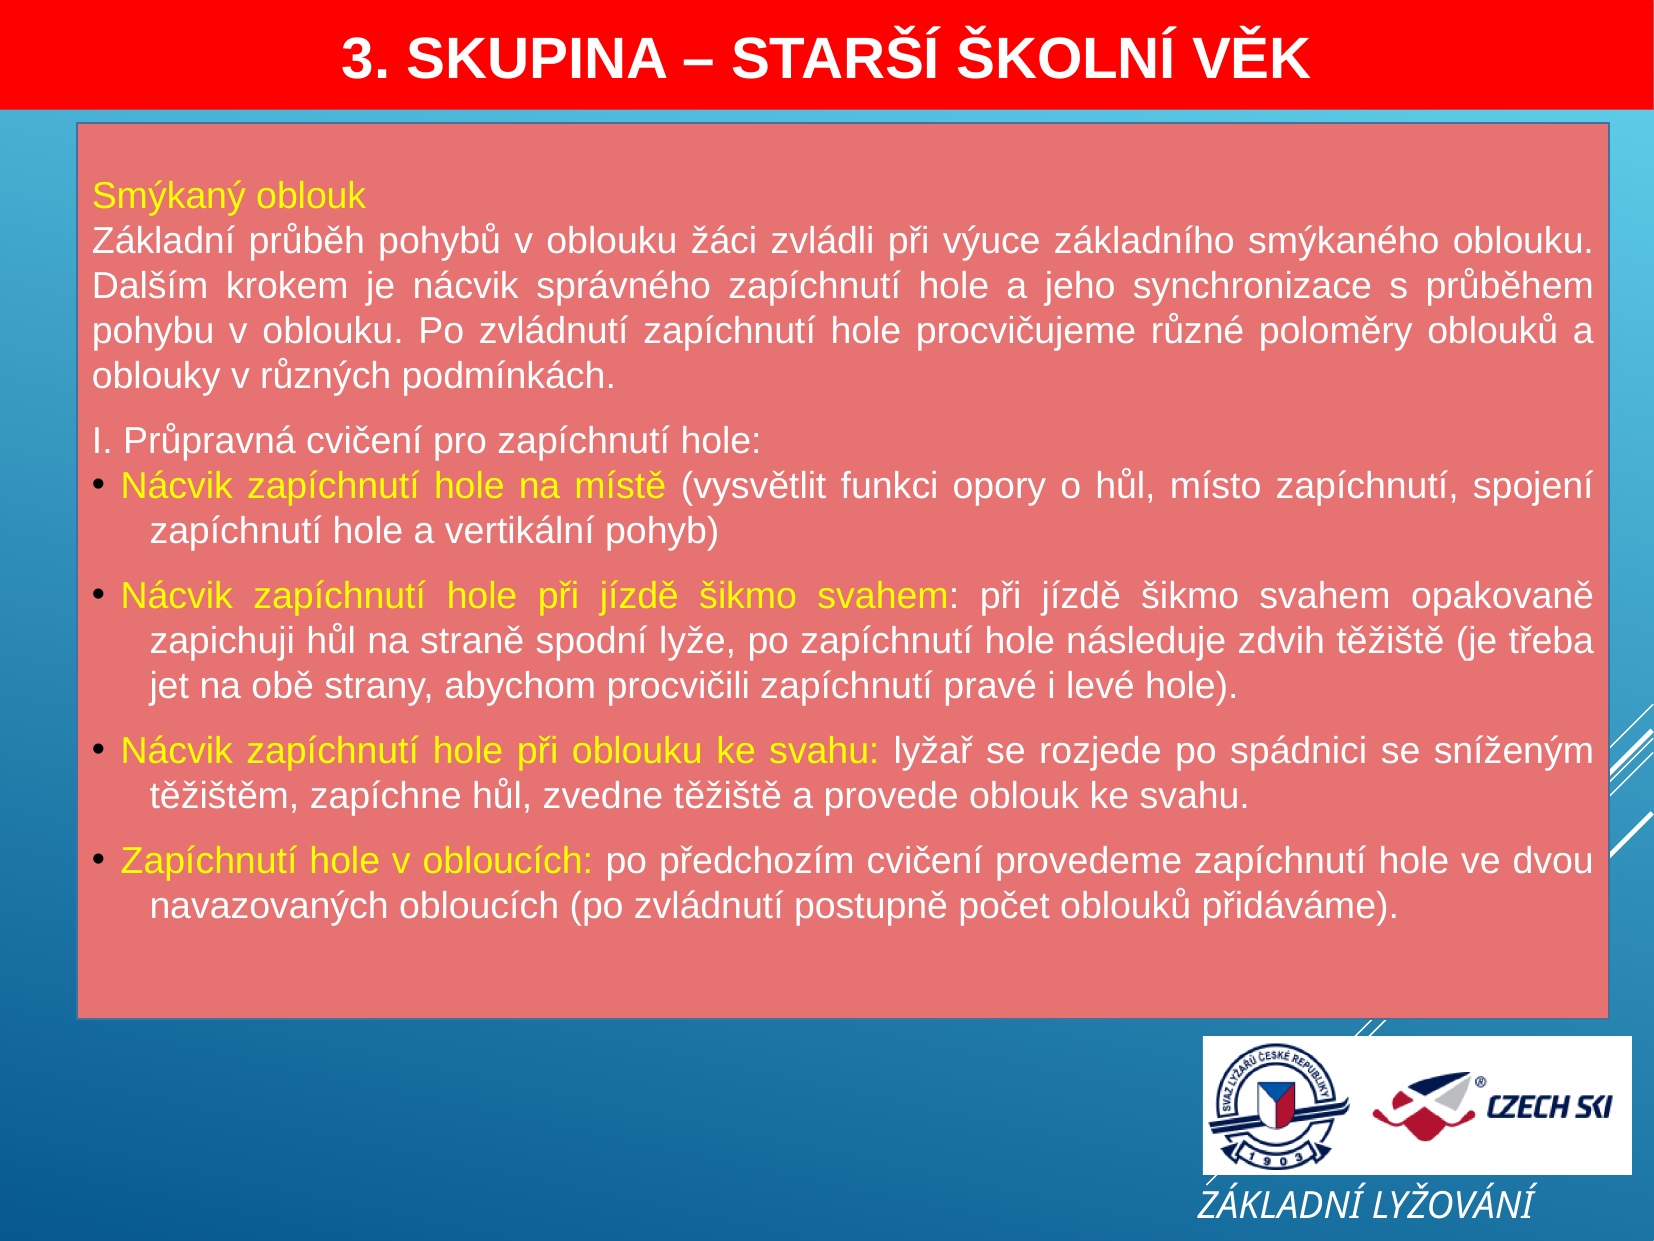

# 3. skupina – starší školní věk
Smýkaný oblouk
Základní průběh pohybů v oblouku žáci zvládli při výuce základního smýkaného oblouku. Dalším krokem je nácvik správného zapíchnutí hole a jeho synchronizace s průběhem pohybu v oblouku. Po zvládnutí zapíchnutí hole procvičujeme různé poloměry oblouků a oblouky v různých podmínkách.
I. Průpravná cvičení pro zapíchnutí hole:
Nácvik zapíchnutí hole na místě (vysvětlit funkci opory o hůl, místo zapíchnutí, spojení zapíchnutí hole a vertikální pohyb)
Nácvik zapíchnutí hole při jízdě šikmo svahem: při jízdě šikmo svahem opakovaně zapichuji hůl na straně spodní lyže, po zapíchnutí hole následuje zdvih těžiště (je třeba jet na obě strany, abychom procvičili zapíchnutí pravé i levé hole).
Nácvik zapíchnutí hole při oblouku ke svahu: lyžař se rozjede po spádnici se sníženým těžištěm, zapíchne hůl, zvedne těžiště a provede oblouk ke svahu.
Zapíchnutí hole v obloucích: po předchozím cvičení provedeme zapíchnutí hole ve dvou navazovaných obloucích (po zvládnutí postupně počet oblouků přidáváme).
ZÁKLADNÍ LYŽOVÁNÍ